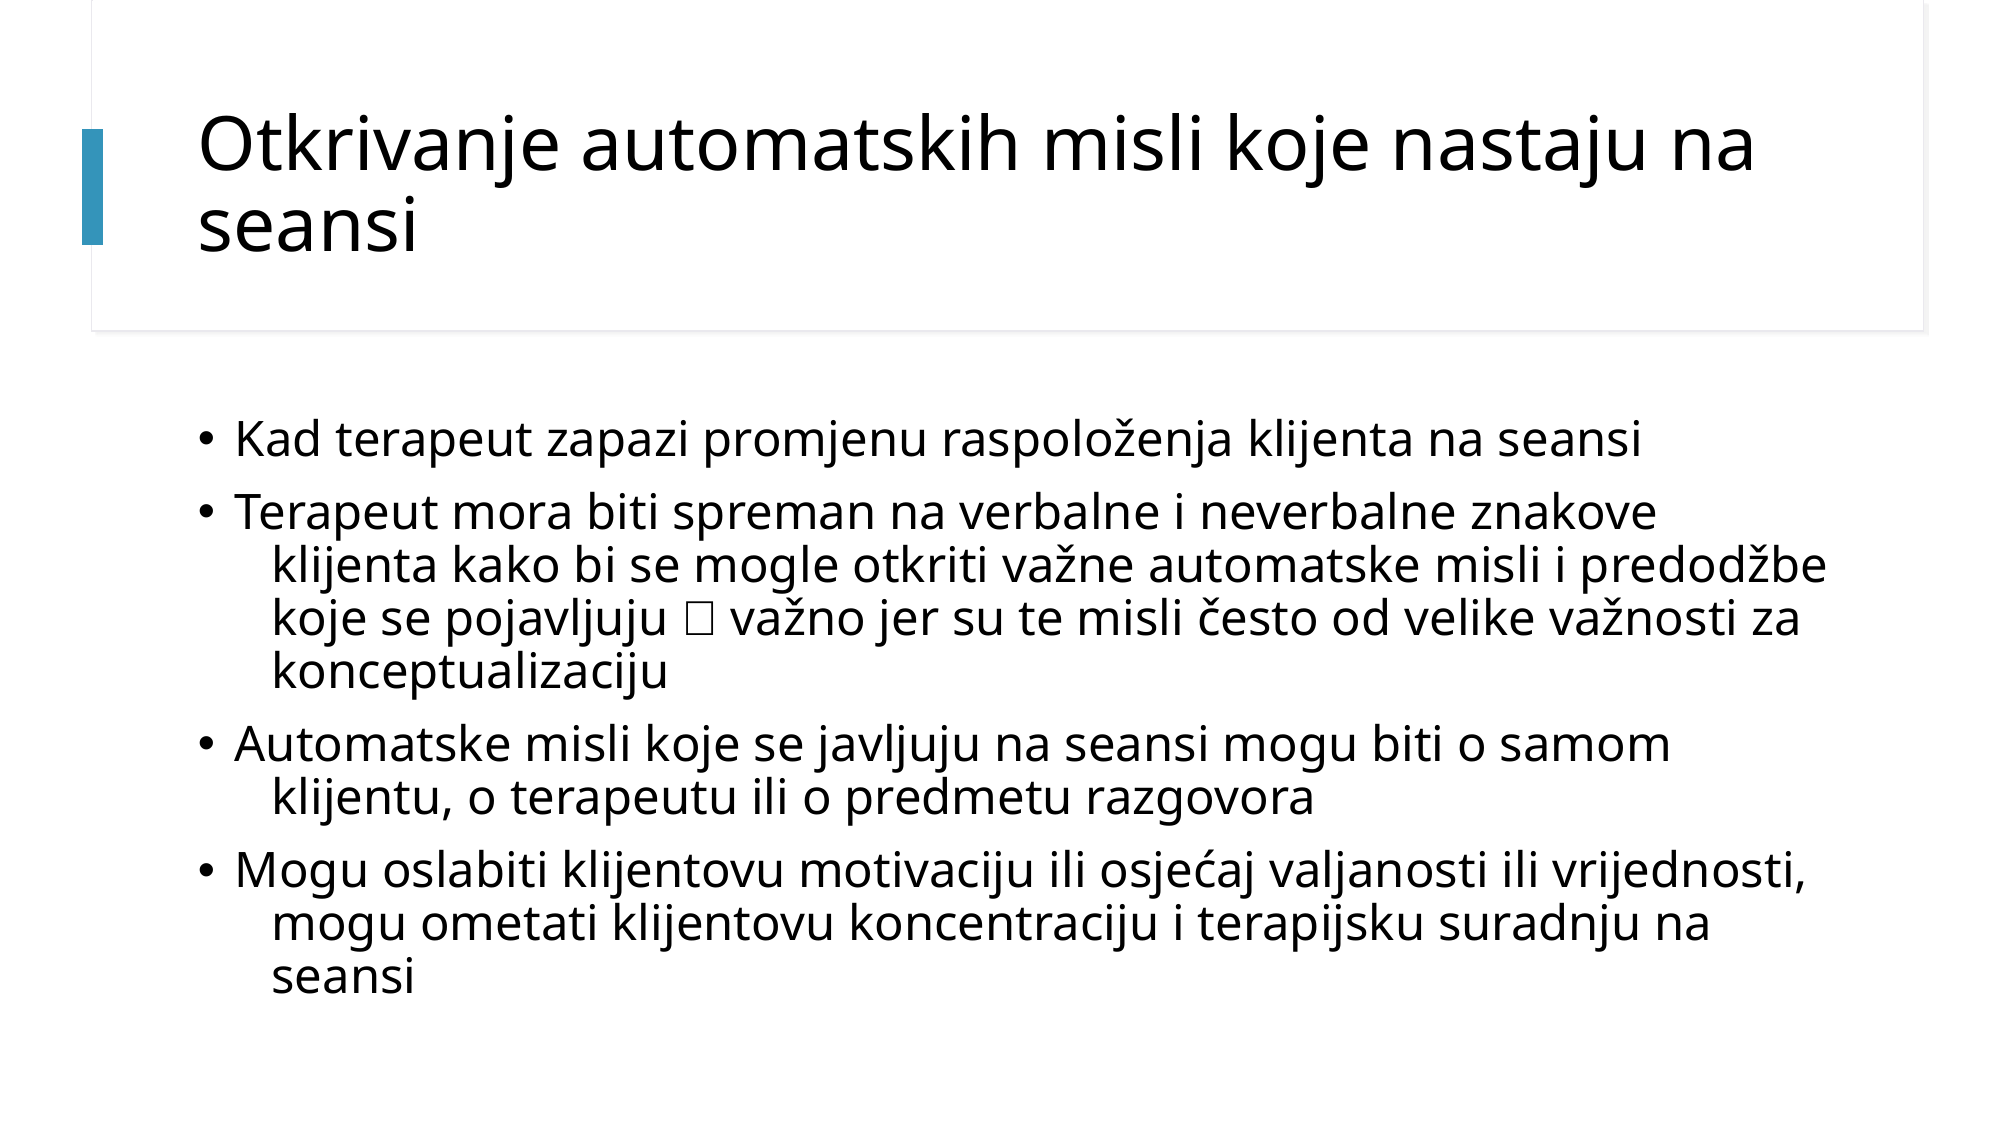

# Otkrivanje automatskih misli koje nastaju na seansi
Kad terapeut zapazi promjenu raspoloženja klijenta na seansi
Terapeut mora biti spreman na verbalne i neverbalne znakove klijenta kako bi se mogle otkriti važne automatske misli i predodžbe koje se pojavljuju  važno jer su te misli često od velike važnosti za konceptualizaciju
Automatske misli koje se javljuju na seansi mogu biti o samom klijentu, o terapeutu ili o predmetu razgovora
Mogu oslabiti klijentovu motivaciju ili osjećaj valjanosti ili vrijednosti, mogu ometati klijentovu koncentraciju i terapijsku suradnju na seansi